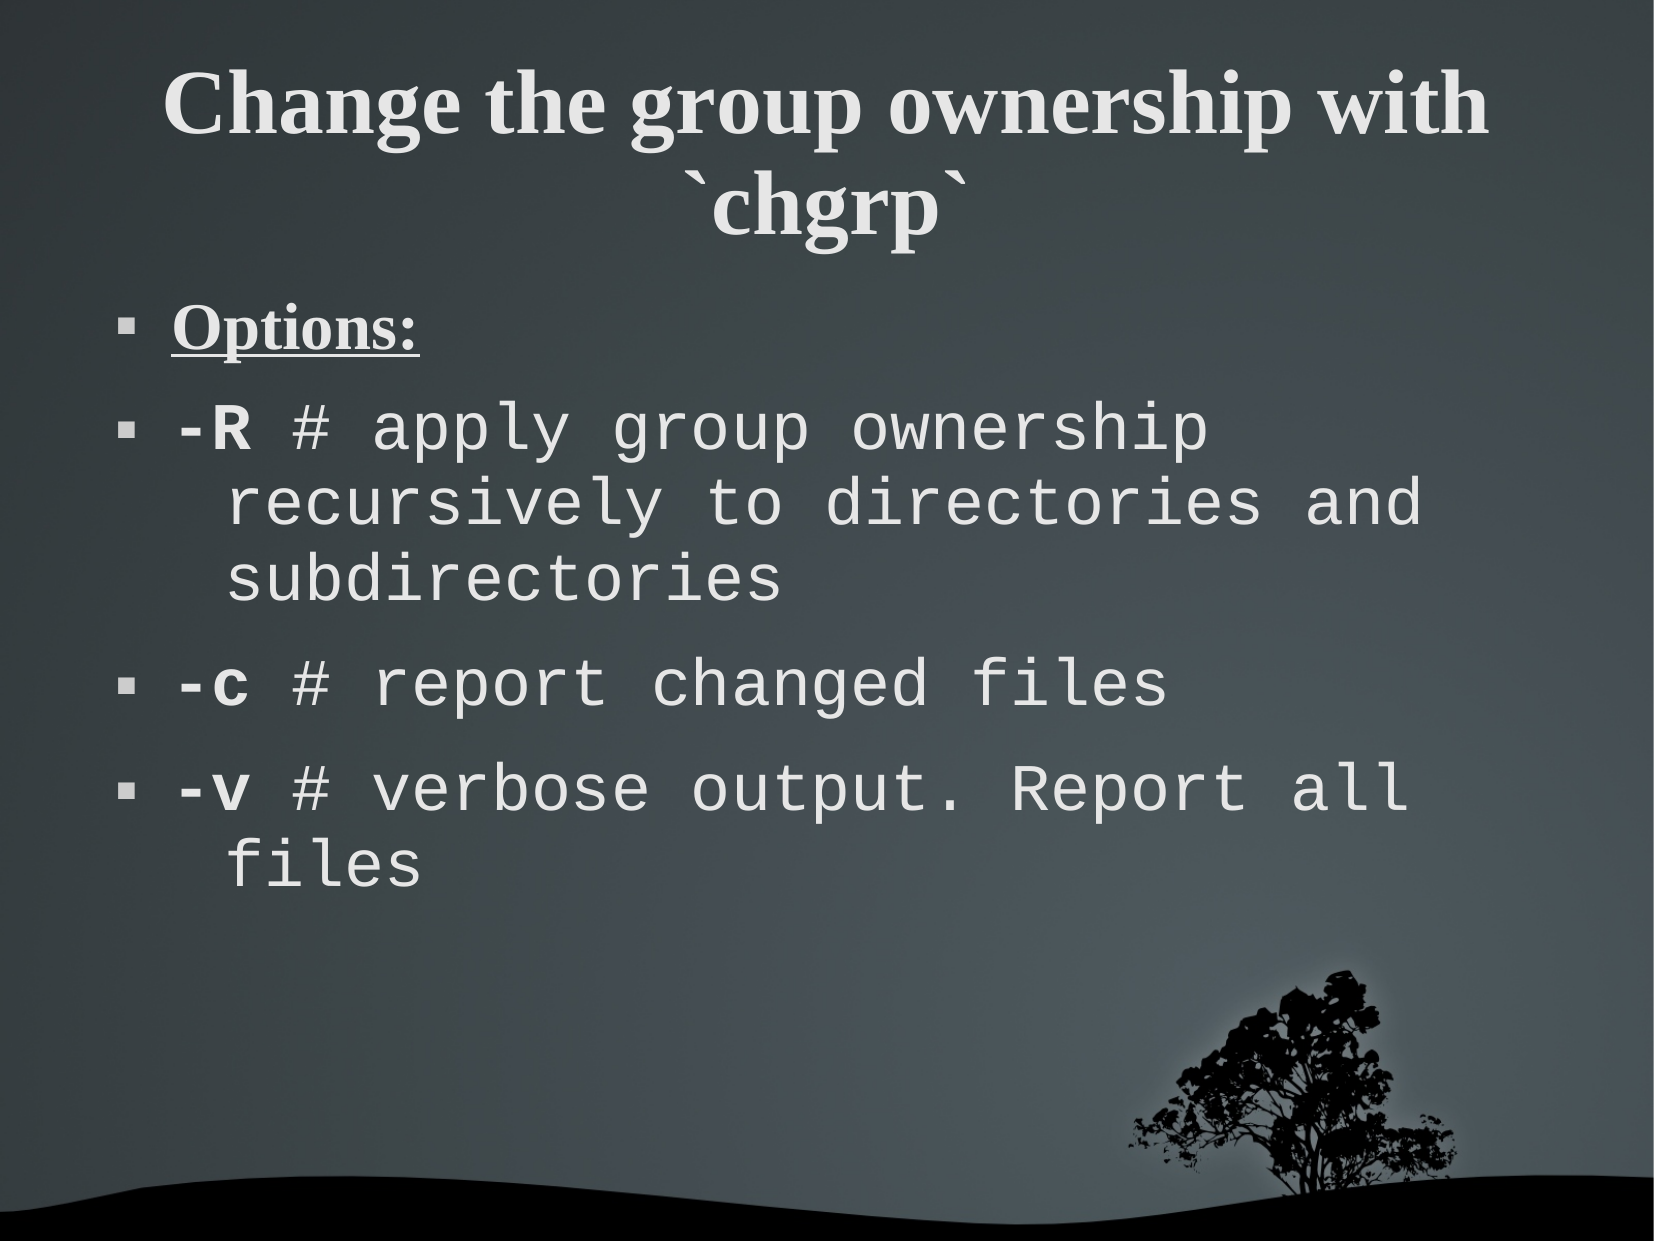

Change the group ownership with `chgrp`
# Options:
-R # apply group ownership recursively to directories and subdirectories
-c # report changed files
-v # verbose output. Report all files